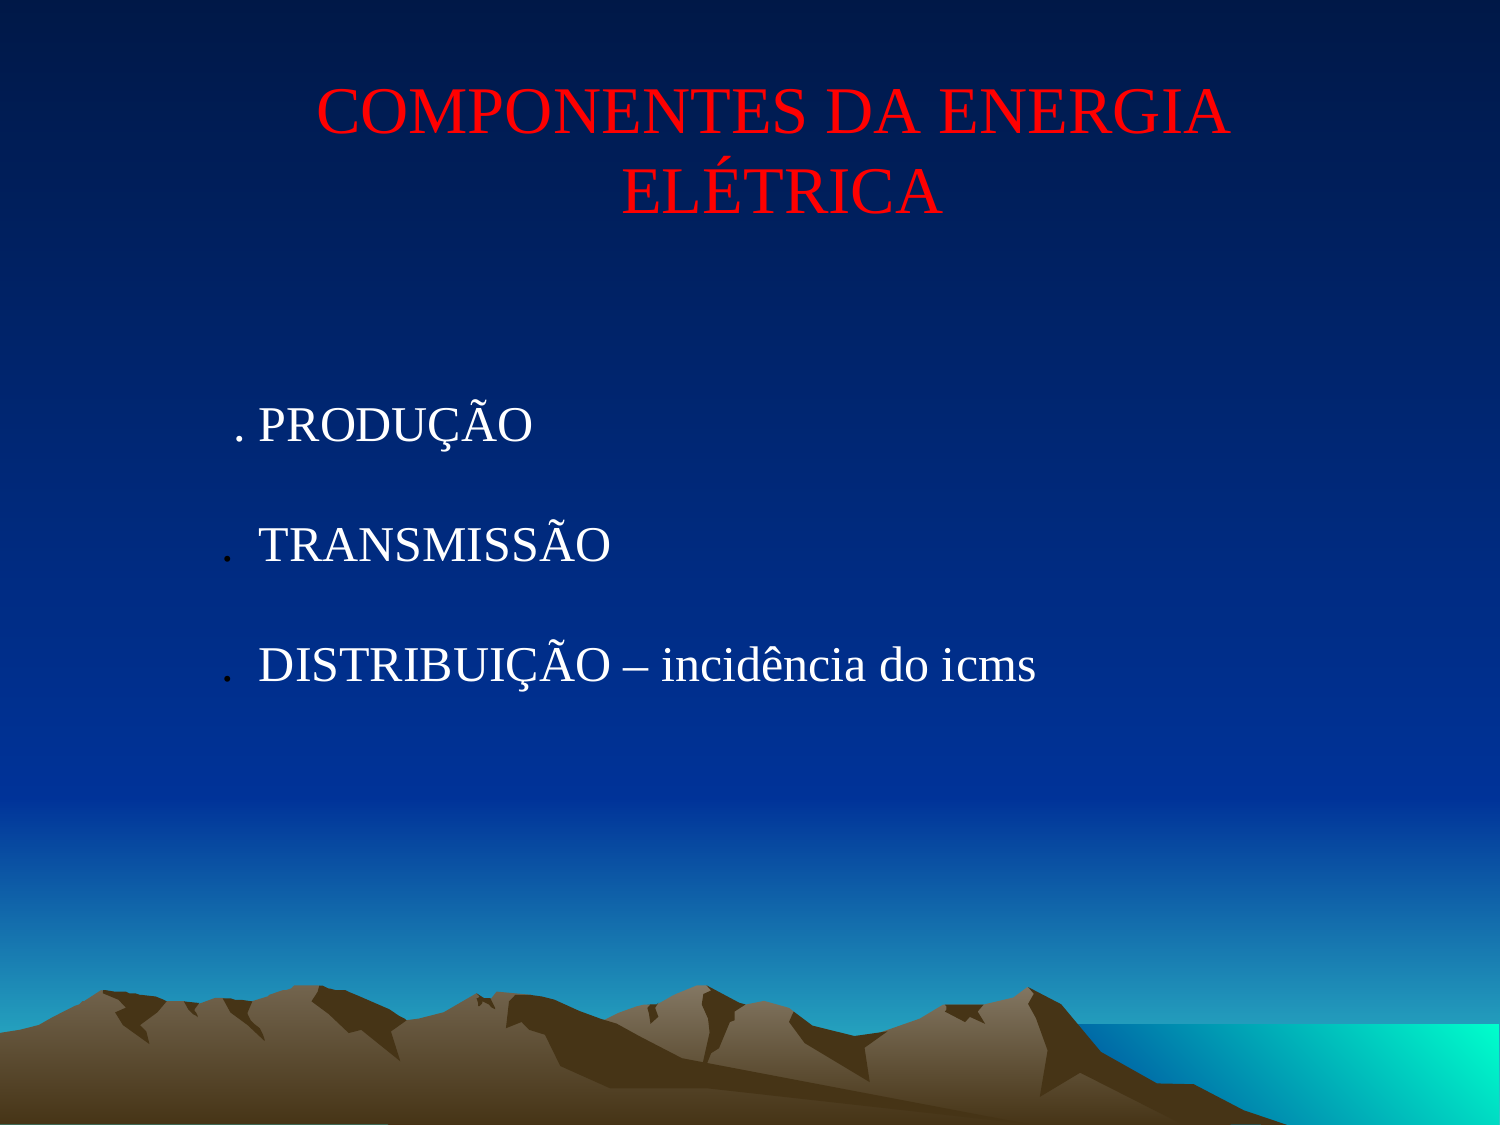

COMPONENTES DA ENERGIA ELÉTRICA
 . PRODUÇÃO
. TRANSMISSÃO
. DISTRIBUIÇÃO – incidência do icms